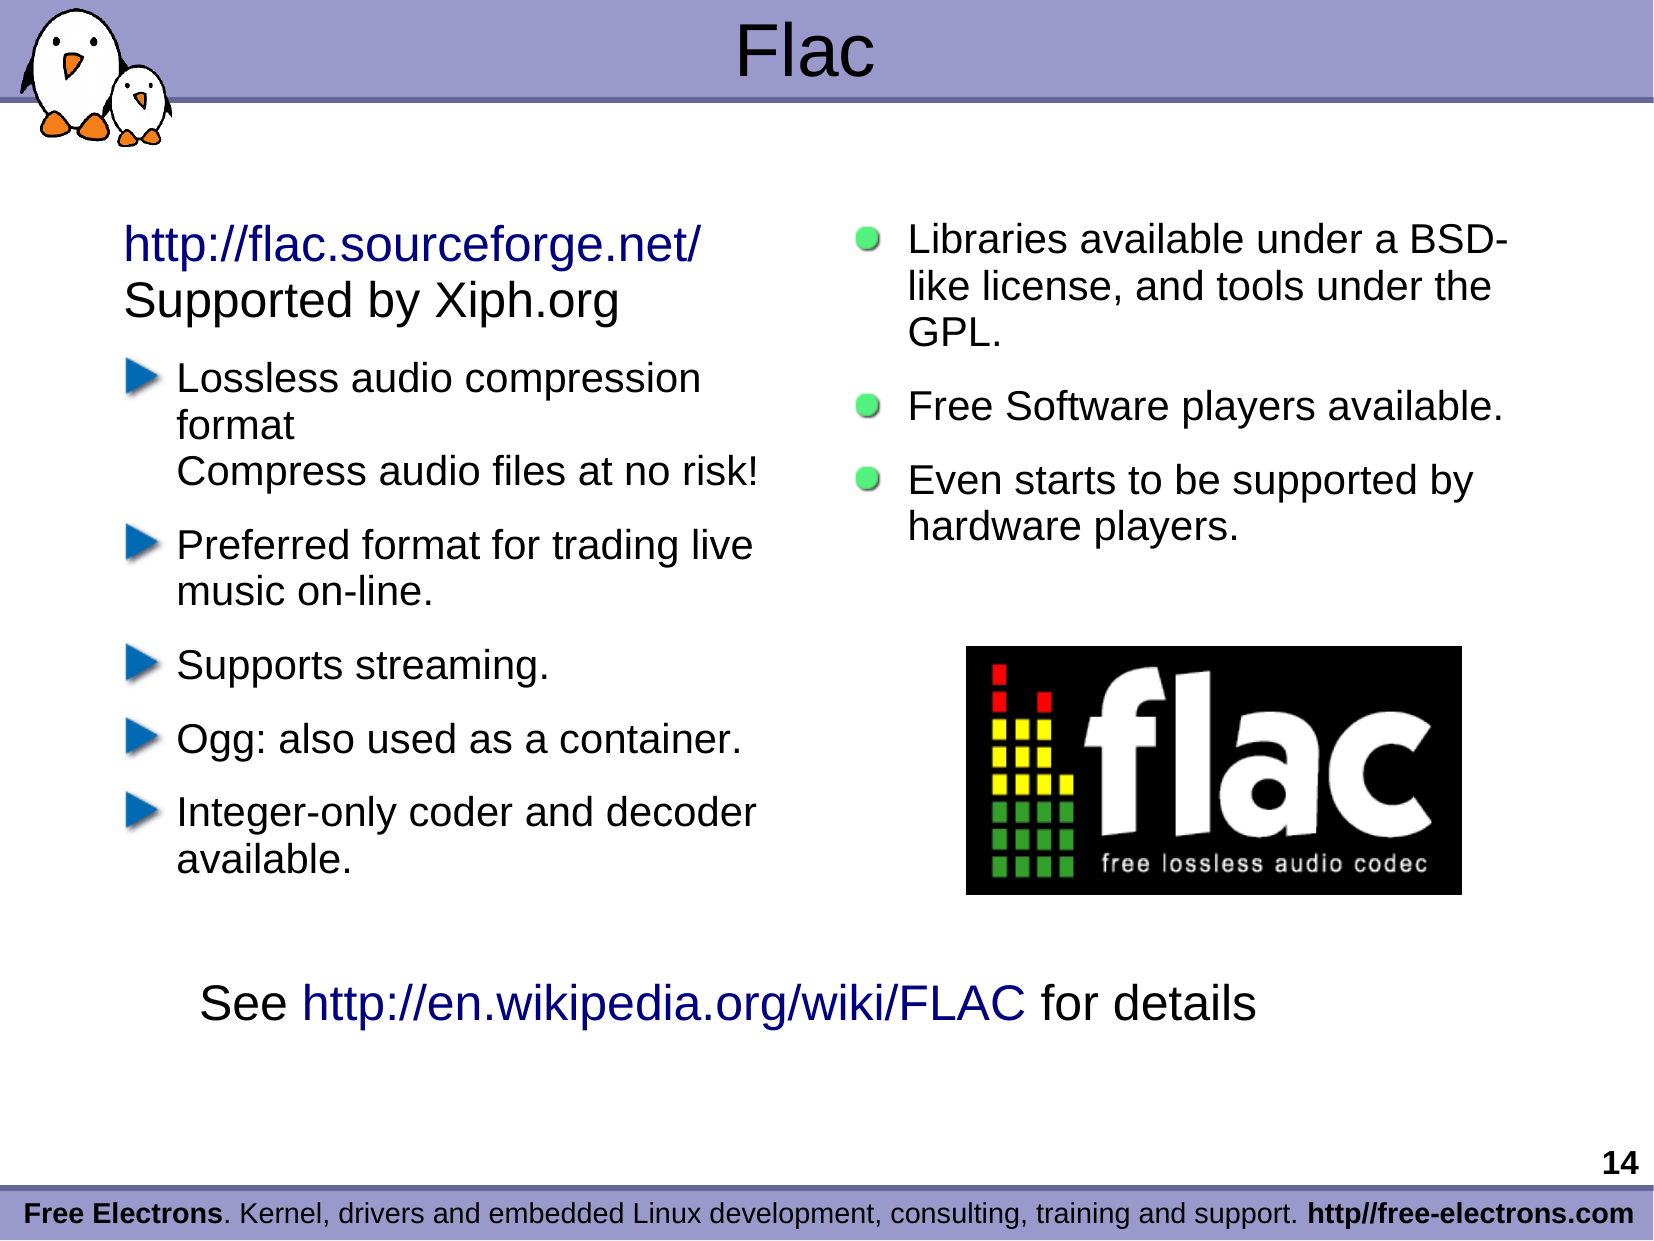

# Flac
http://flac.sourceforge.net/
Supported by Xiph.org
Lossless audio compression format
Compress audio files at no risk!
Preferred format for trading live music on-line.
Supports streaming.
Ogg: also used as a container.
Integer-only coder and decoder available.
Libraries available under a BSD-like license, and tools under the GPL.
Free Software players available.
Even starts to be supported by hardware players.
See http://en.wikipedia.org/wiki/FLAC for details